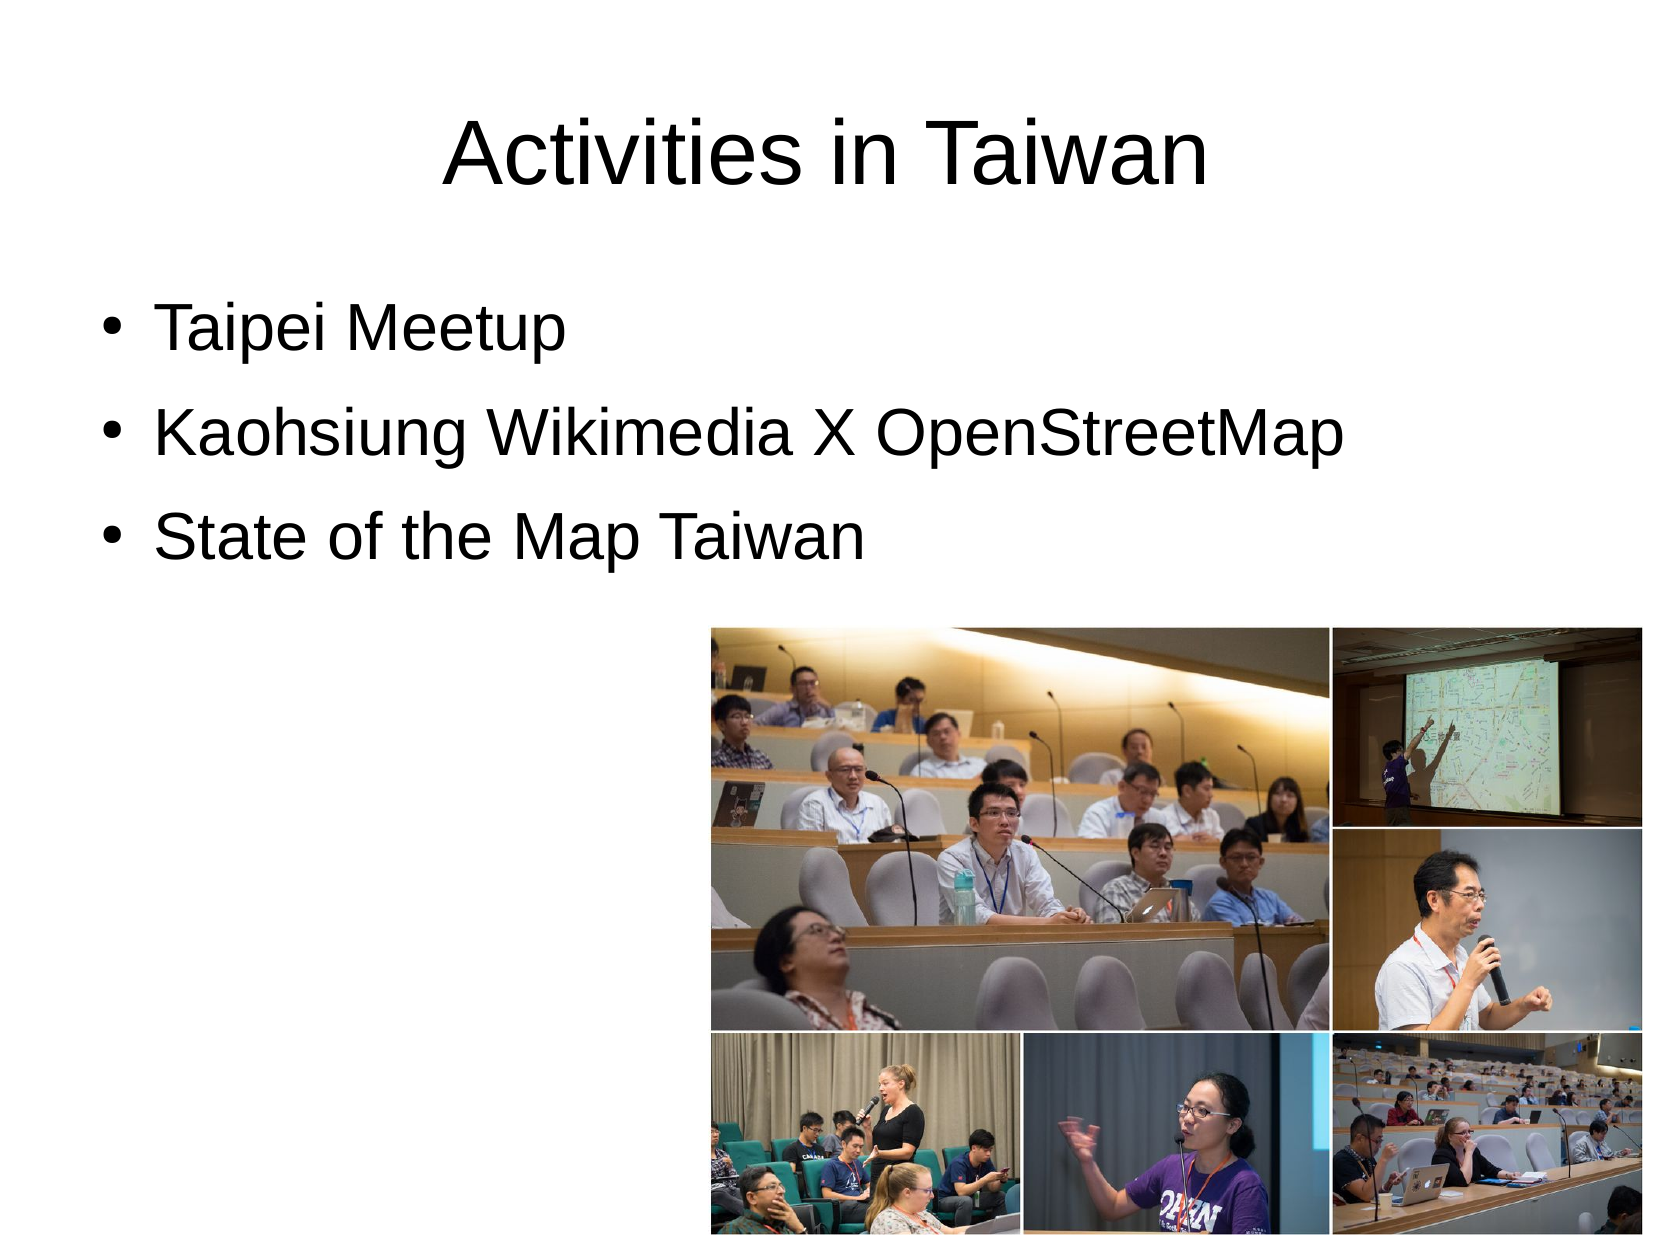

# Activities in Taiwan
Taipei Meetup
Kaohsiung Wikimedia X OpenStreetMap
State of the Map Taiwan